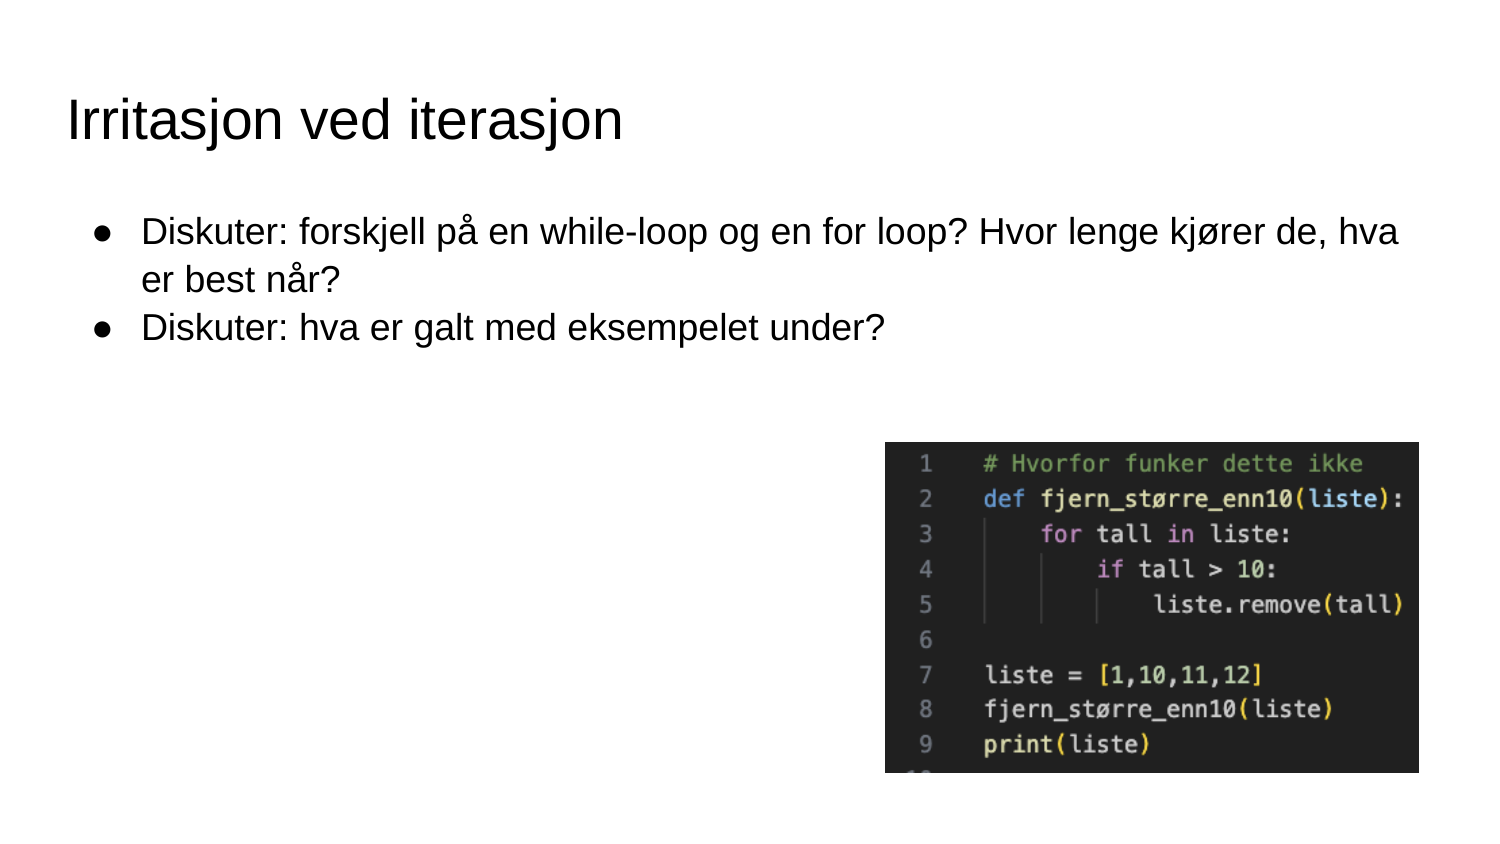

# Irritasjon ved iterasjon
Diskuter: forskjell på en while-loop og en for loop? Hvor lenge kjører de, hva er best når?
Diskuter: hva er galt med eksempelet under?